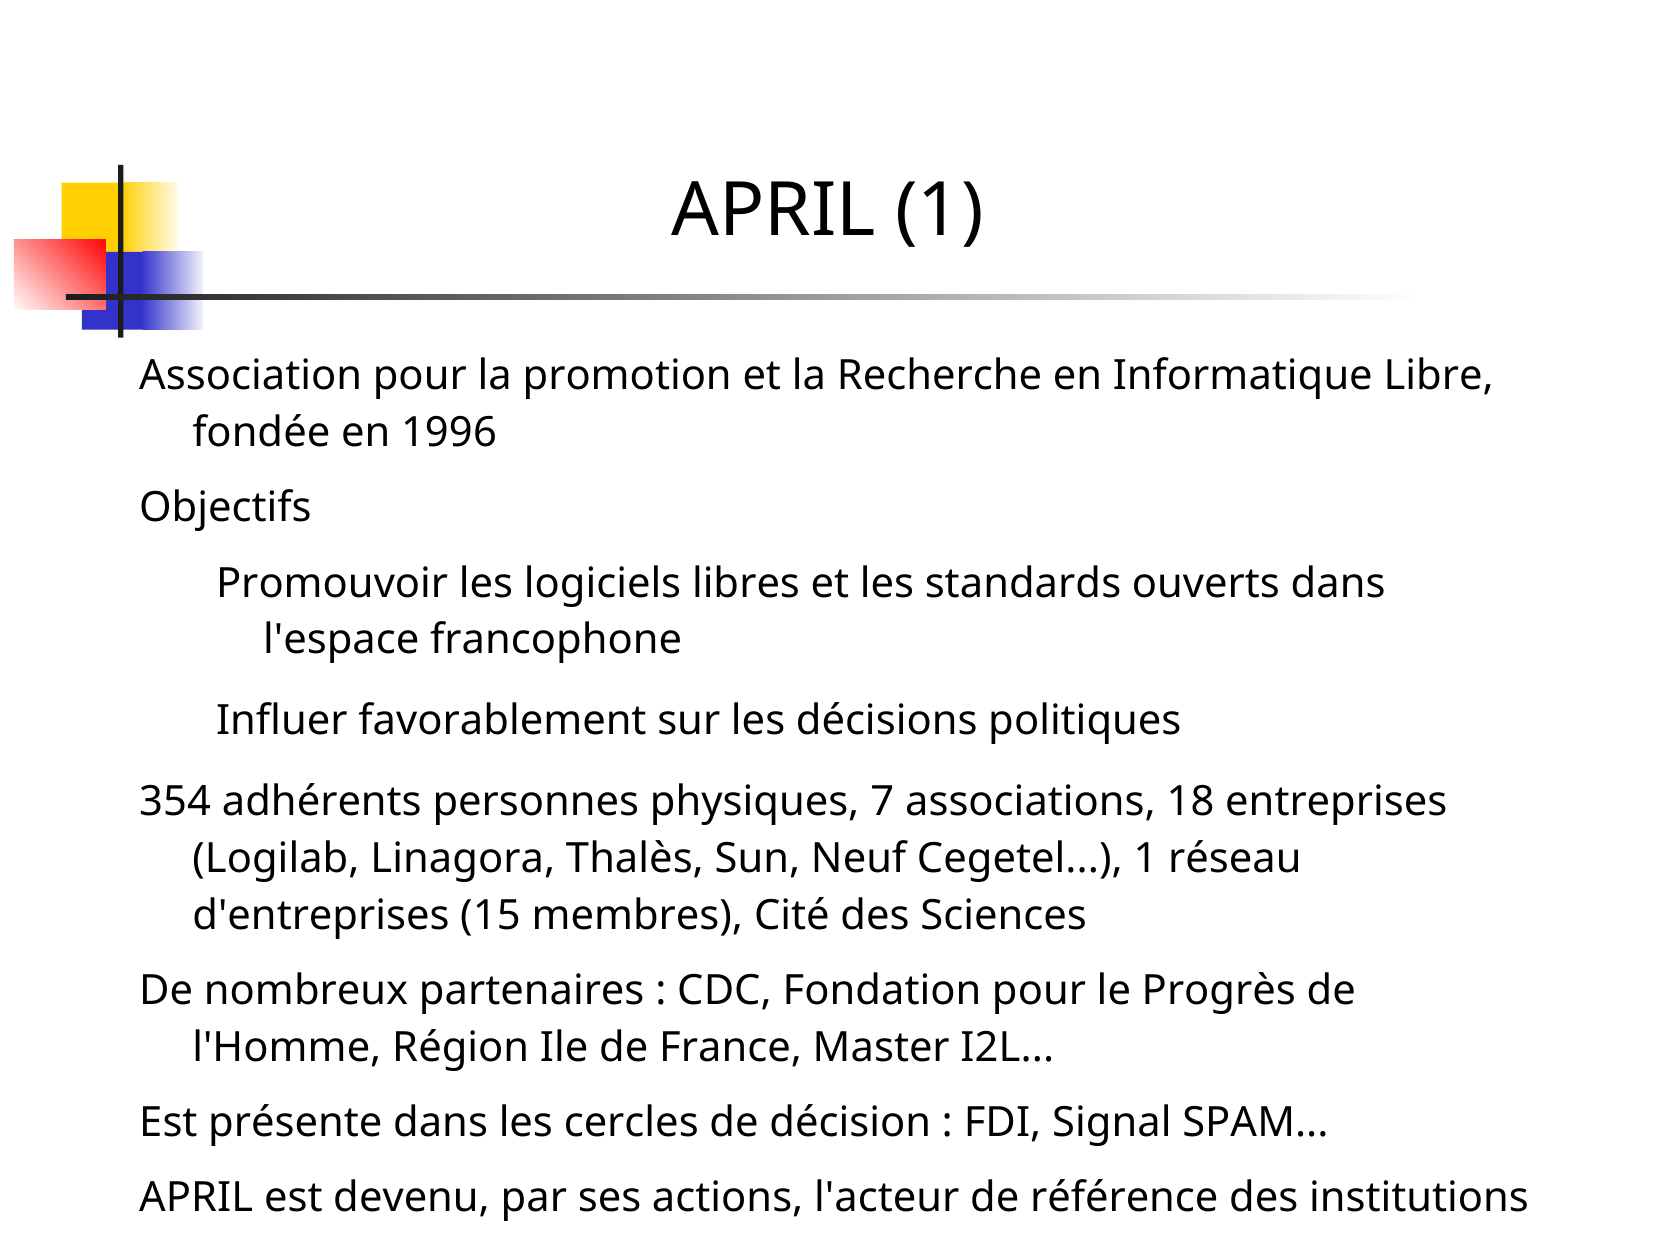

# APRIL (1)
Association pour la promotion et la Recherche en Informatique Libre, fondée en 1996
Objectifs
Promouvoir les logiciels libres et les standards ouverts dans l'espace francophone
Influer favorablement sur les décisions politiques
354 adhérents personnes physiques, 7 associations, 18 entreprises (Logilab, Linagora, Thalès, Sun, Neuf Cegetel...), 1 réseau d'entreprises (15 membres), Cité des Sciences
De nombreux partenaires : CDC, Fondation pour le Progrès de l'Homme, Région Ile de France, Master I2L...
Est présente dans les cercles de décision : FDI, Signal SPAM...
APRIL est devenu, par ses actions, l'acteur de référence des institutions